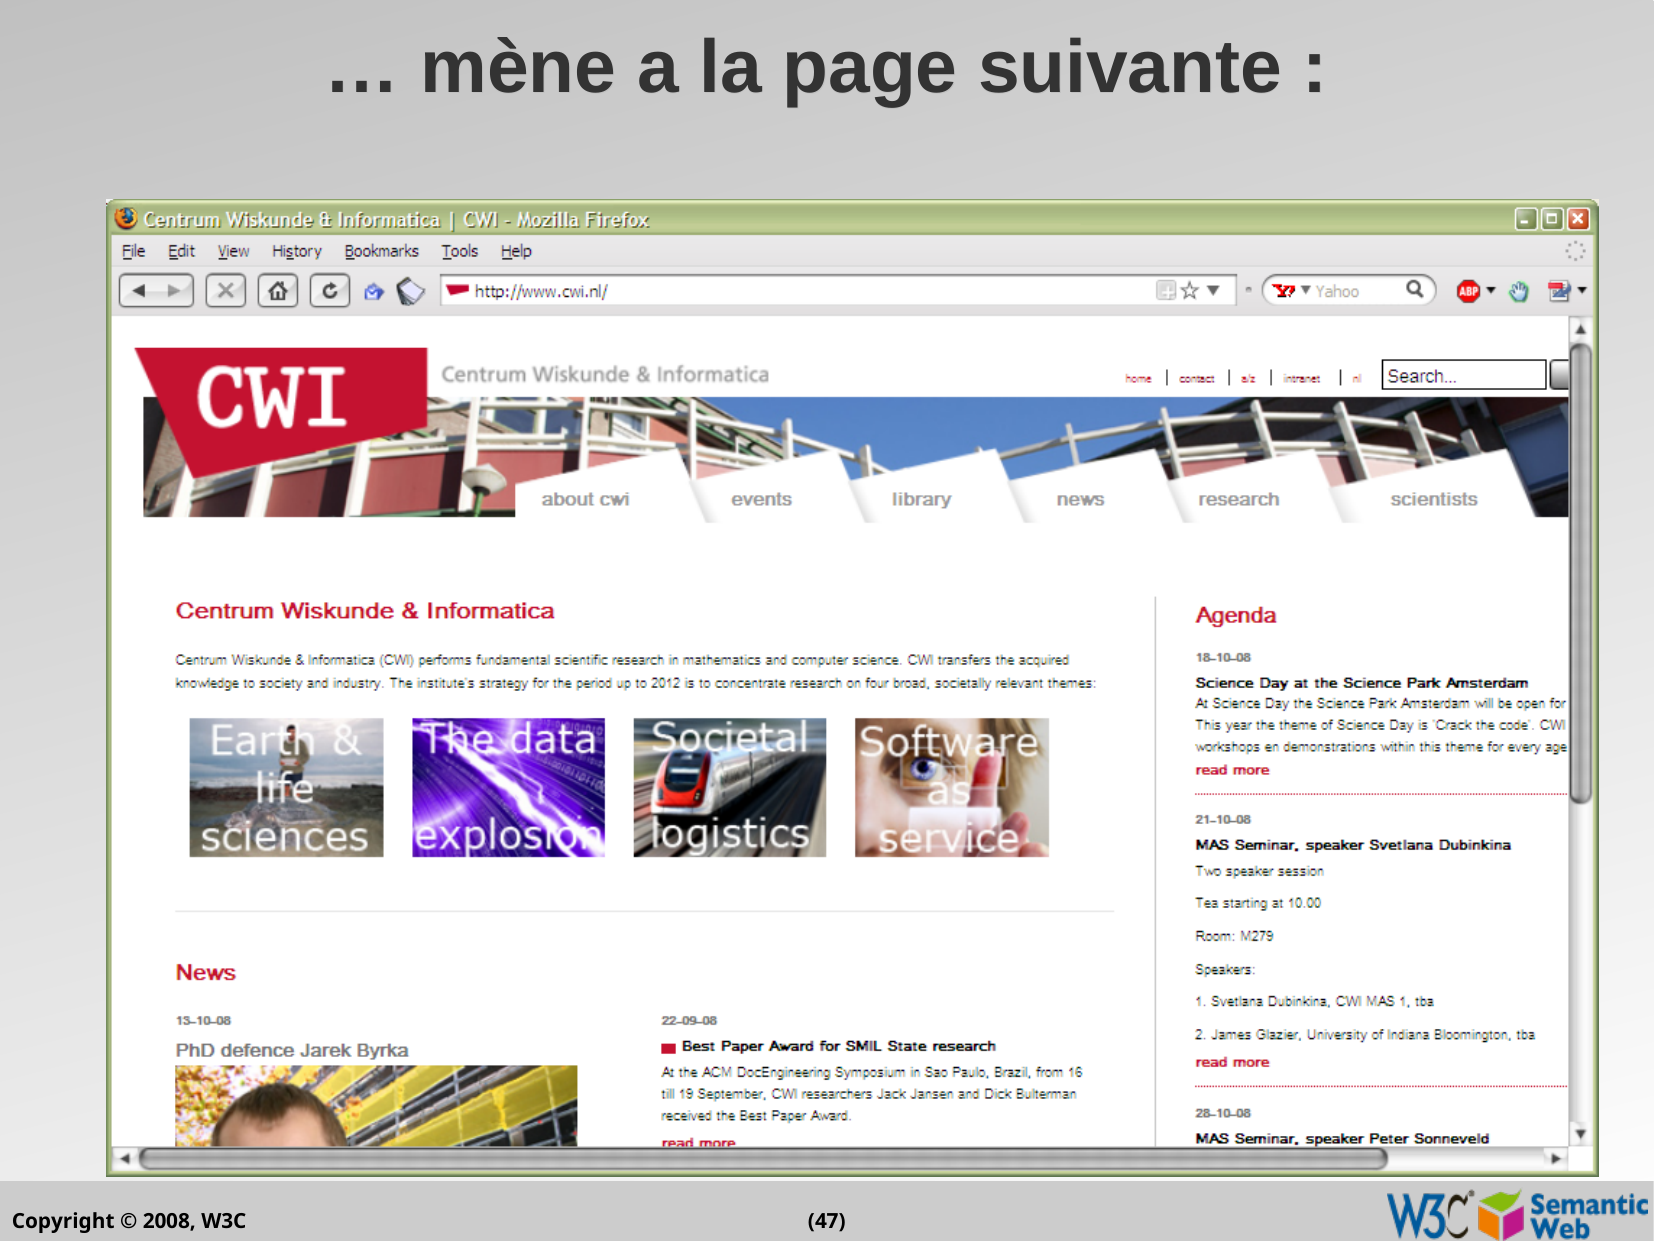

# … mène a la page suivante :